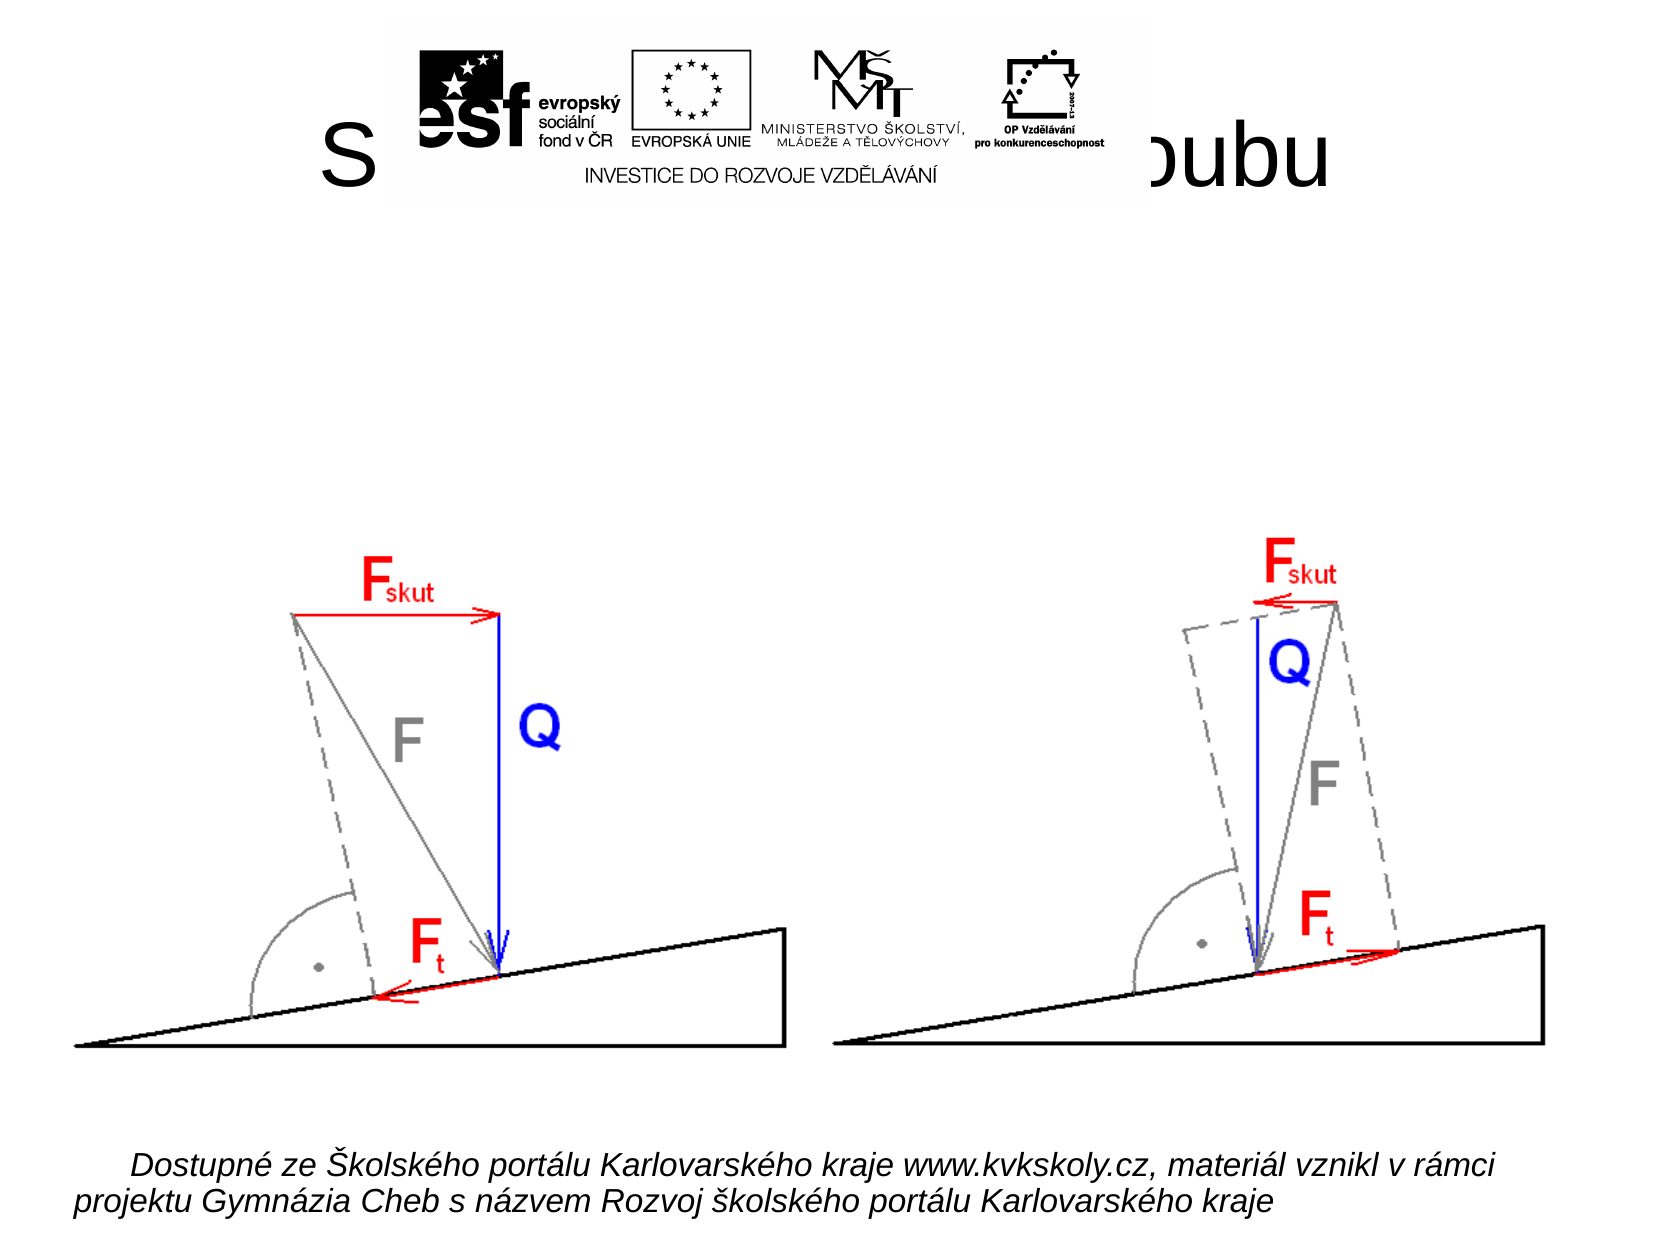

# Silové poměry na šroubu
Při povolování a dotahování musíme zvažovat působením třecí síly
	Dostupné ze Školského portálu Karlovarského kraje www.kvkskoly.cz, materiál vznikl v rámci projektu Gymnázia Cheb s názvem Rozvoj školského portálu Karlovarského kraje